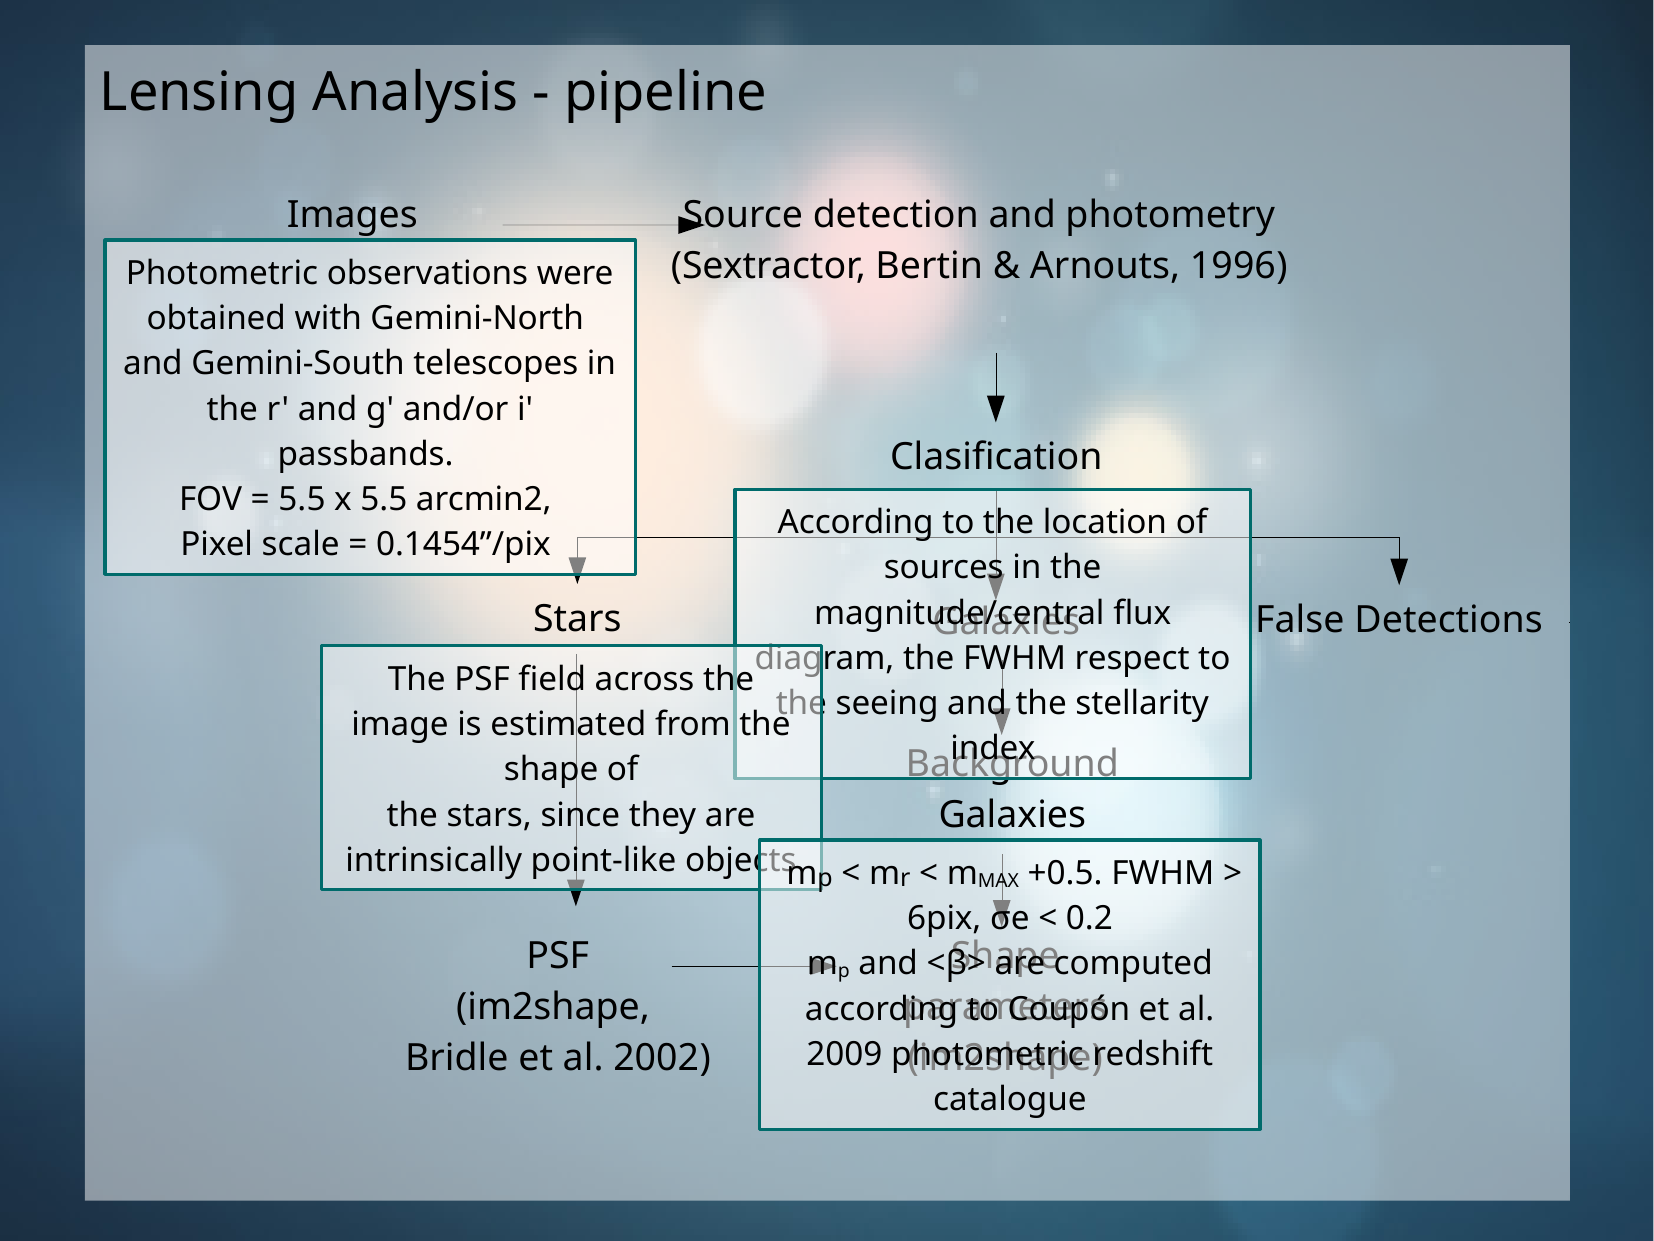

Lensing Analysis - pipeline
Images
Source detection and photometry
(Sextractor, Bertin & Arnouts, 1996)
Photometric observations were obtained with Gemini-North and Gemini-South telescopes in the r' and g' and/or i' passbands.
FOV = 5.5 x 5.5 arcmin2,
Pixel scale = 0.1454”/pix
Clasification
According to the location of sources in the magnitude/central flux diagram, the FWHM respect to the seeing and the stellarity index
Stars
False Detections
Galaxies
The PSF field across the image is estimated from the shape of
the stars, since they are intrinsically point-like objects
Background Galaxies
 mp < mr < mMAX +0.5. FWHM > 6pix, σe < 0.2
mp and <β> are computed according to Coupón et al. 2009 photometric redshift catalogue
PSF
(im2shape,
Bridle et al. 2002)
Shape parameters
(im2shape)